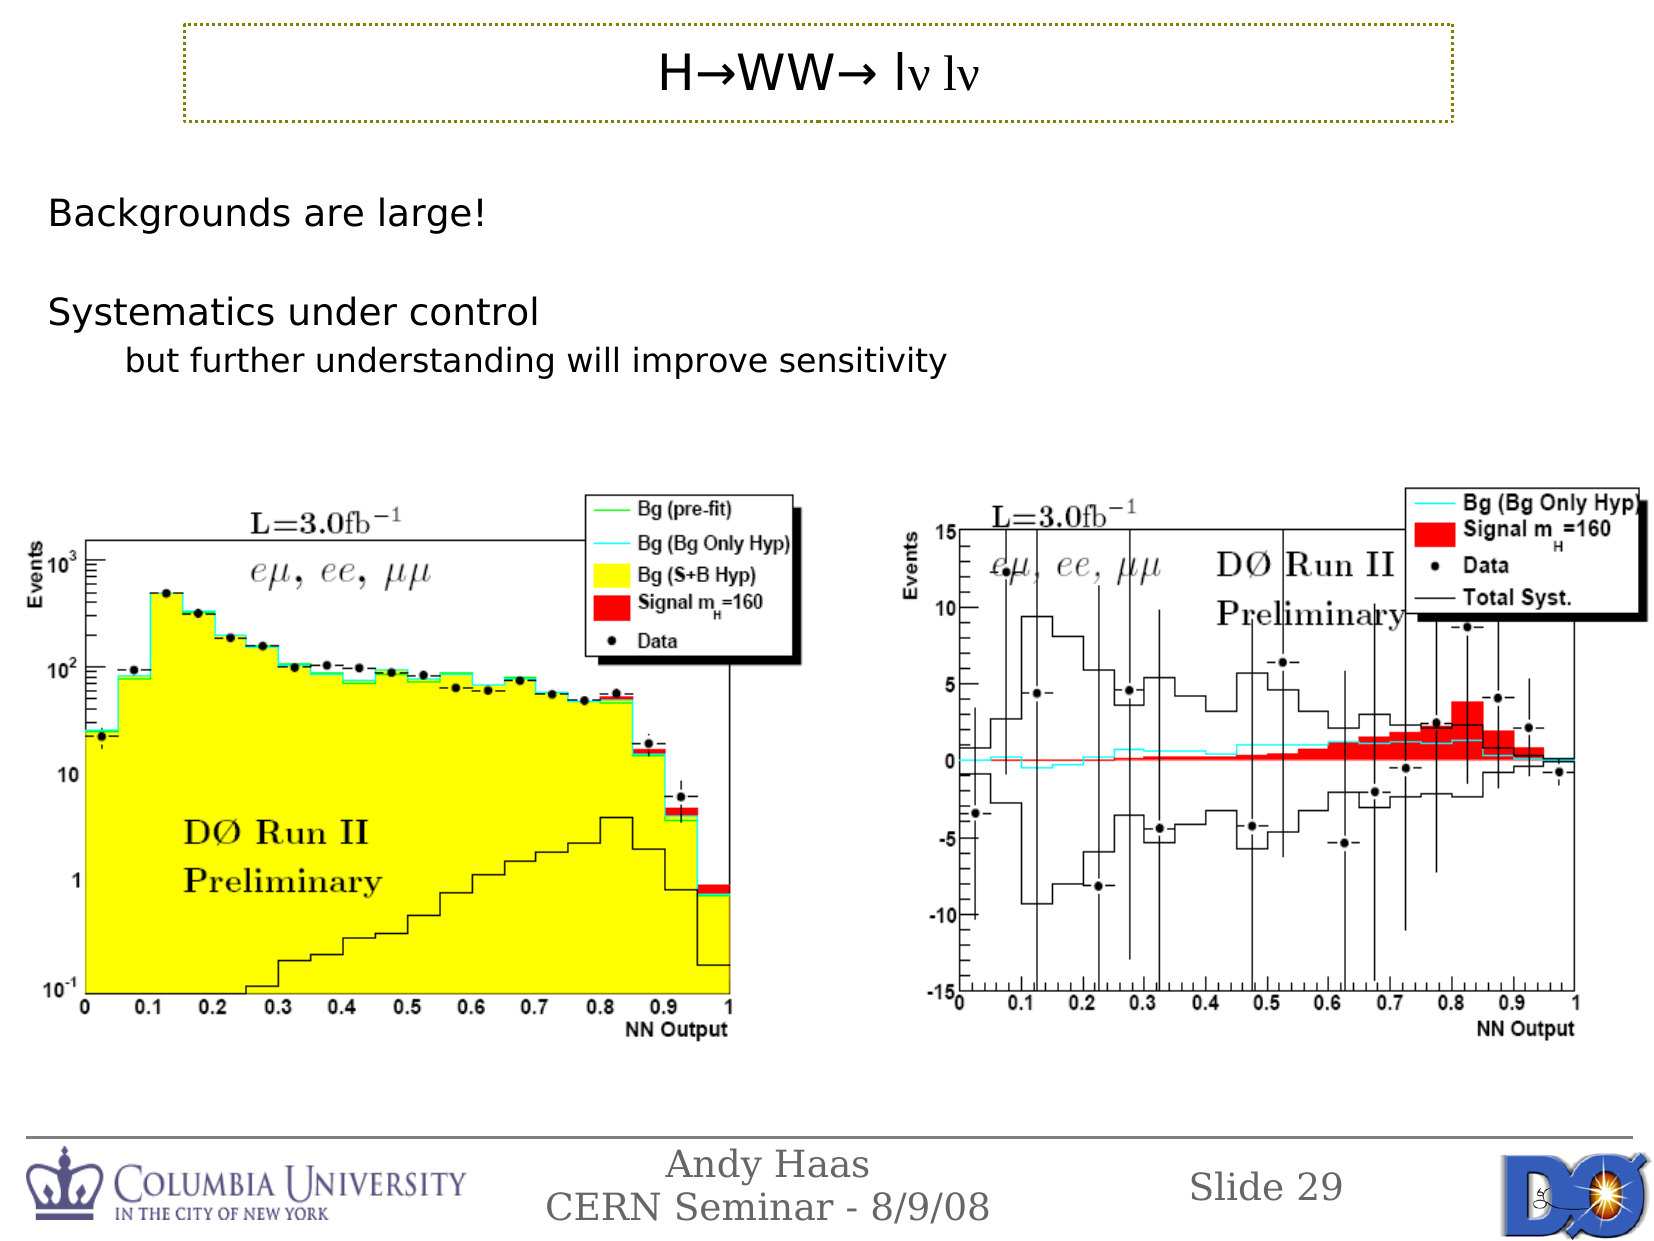

# H→WW→ lν lν
Backgrounds are large!
Systematics under control
but further understanding will improve sensitivity